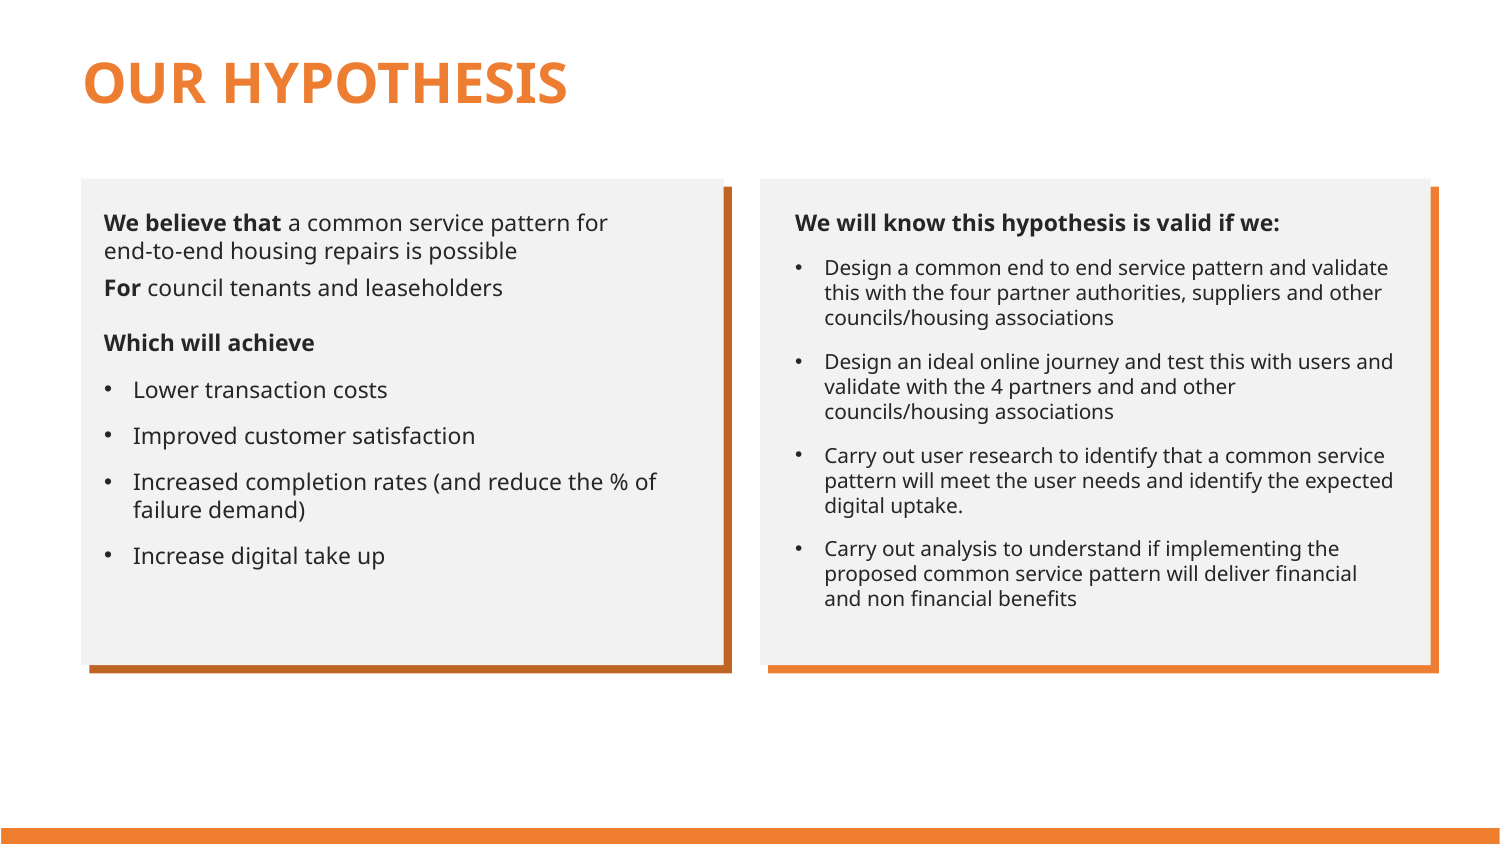

OUR HYPOTHESIS
We believe that a common service pattern for end-to-end housing repairs is possible
For council tenants and leaseholders
Which will achieve
Lower transaction costs
Improved customer satisfaction
Increased completion rates (and reduce the % of failure demand)
Increase digital take up
We will know this hypothesis is valid if we:
Design a common end to end service pattern and validate this with the four partner authorities, suppliers and other councils/housing associations
Design an ideal online journey and test this with users and validate with the 4 partners and and other councils/housing associations
Carry out user research to identify that a common service pattern will meet the user needs and identify the expected digital uptake.
Carry out analysis to understand if implementing the proposed common service pattern will deliver financial and non financial benefits